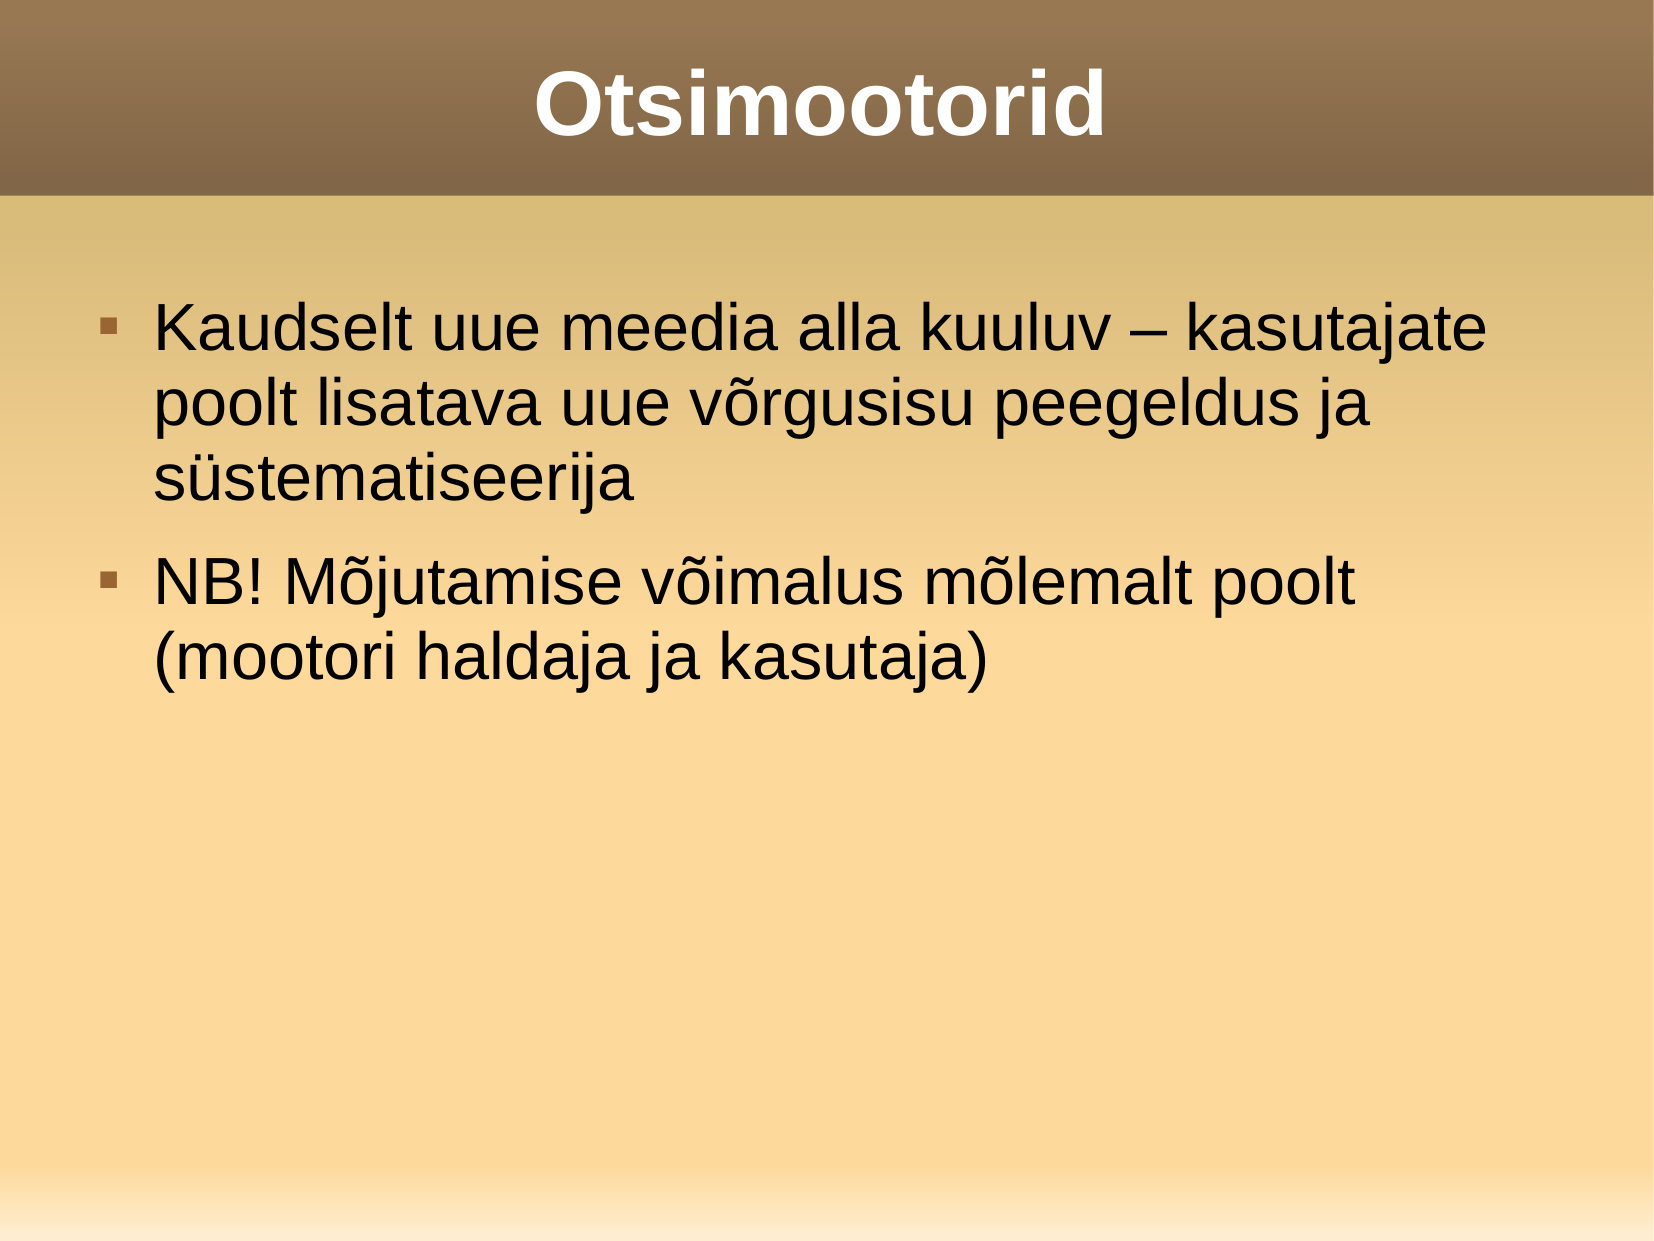

# Otsimootorid
Kaudselt uue meedia alla kuuluv – kasutajate poolt lisatava uue võrgusisu peegeldus ja süstematiseerija
NB! Mõjutamise võimalus mõlemalt poolt (mootori haldaja ja kasutaja)